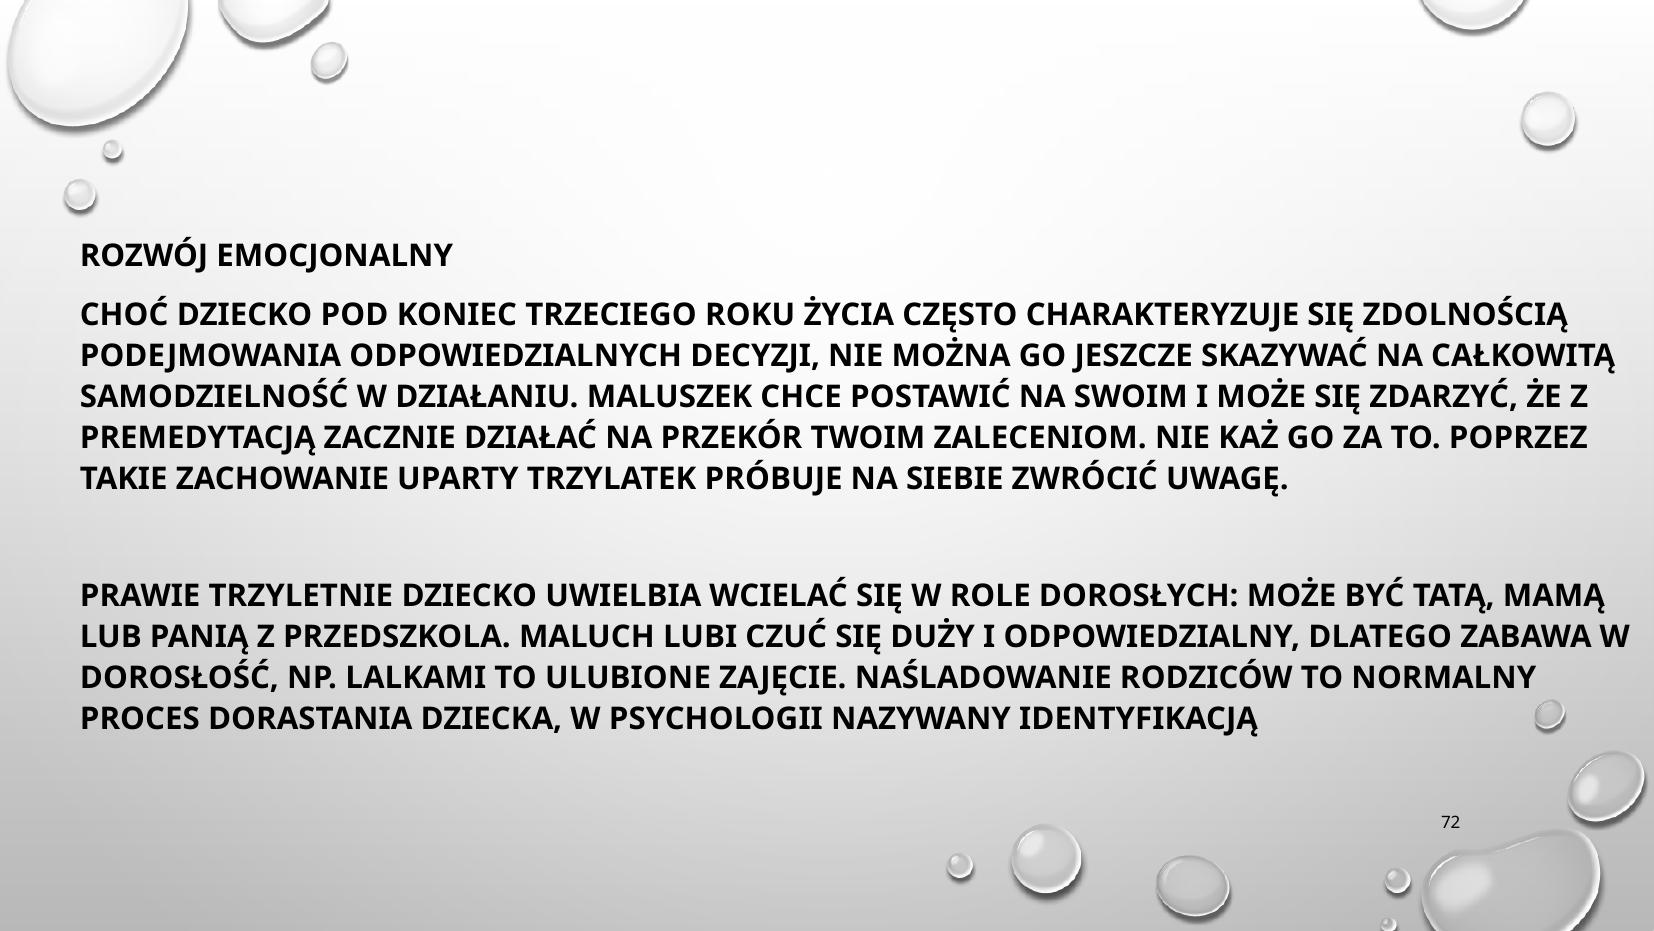

# Rozwój emocjonalny
Choć dziecko pod koniec trzeciego roku życia często charakteryzuje się zdolnością podejmowania odpowiedzialnych decyzji, nie można go jeszcze skazywać na całkowitą samodzielność w działaniu. Maluszek chce postawić na swoim i może się zdarzyć, że z premedytacją zacznie działać na przekór twoim zaleceniom. Nie każ go za to. Poprzez takie zachowanie uparty trzylatek próbuje na siebie zwrócić uwagę.
Prawie trzyletnie dziecko uwielbia wcielać się w role dorosłych: może być tatą, mamą lub panią z przedszkola. Maluch lubi czuć się duży i odpowiedzialny, dlatego zabawa w dorosłość, np. lalkami to ulubione zajęcie. Naśladowanie rodziców to normalny proces dorastania dziecka, w psychologii nazywany identyfikacją